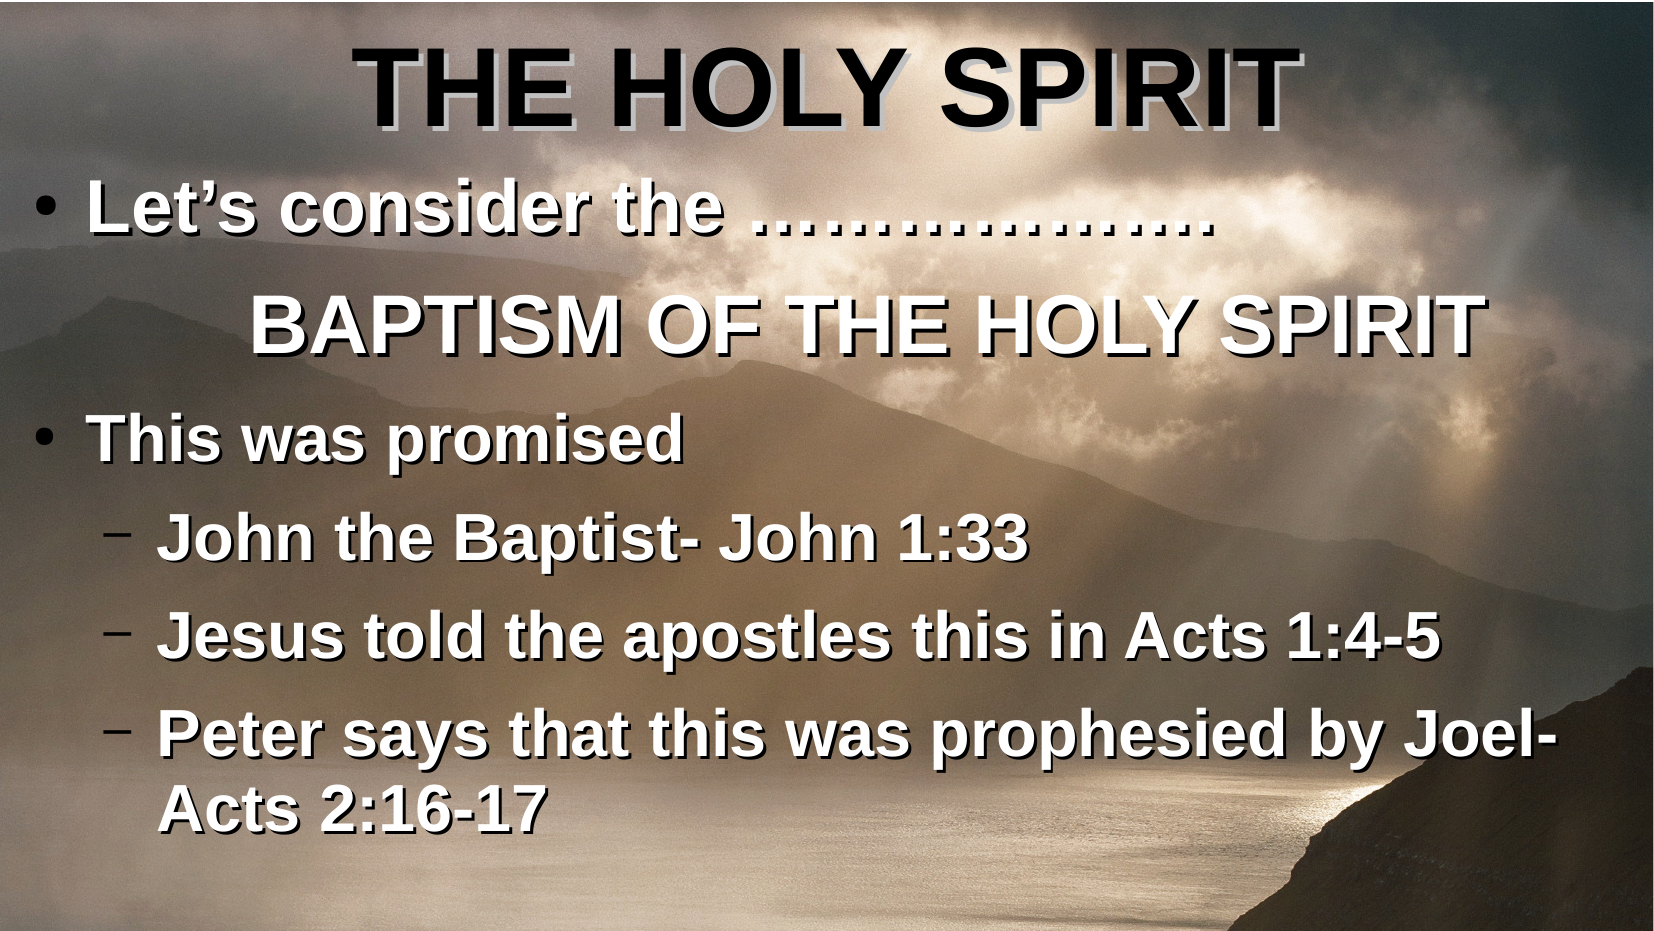

# THE HOLY SPIRIT
Let’s consider the ……………….
BAPTISM OF THE HOLY SPIRIT
This was promised
John the Baptist- John 1:33
Jesus told the apostles this in Acts 1:4-5
Peter says that this was prophesied by Joel- Acts 2:16-17